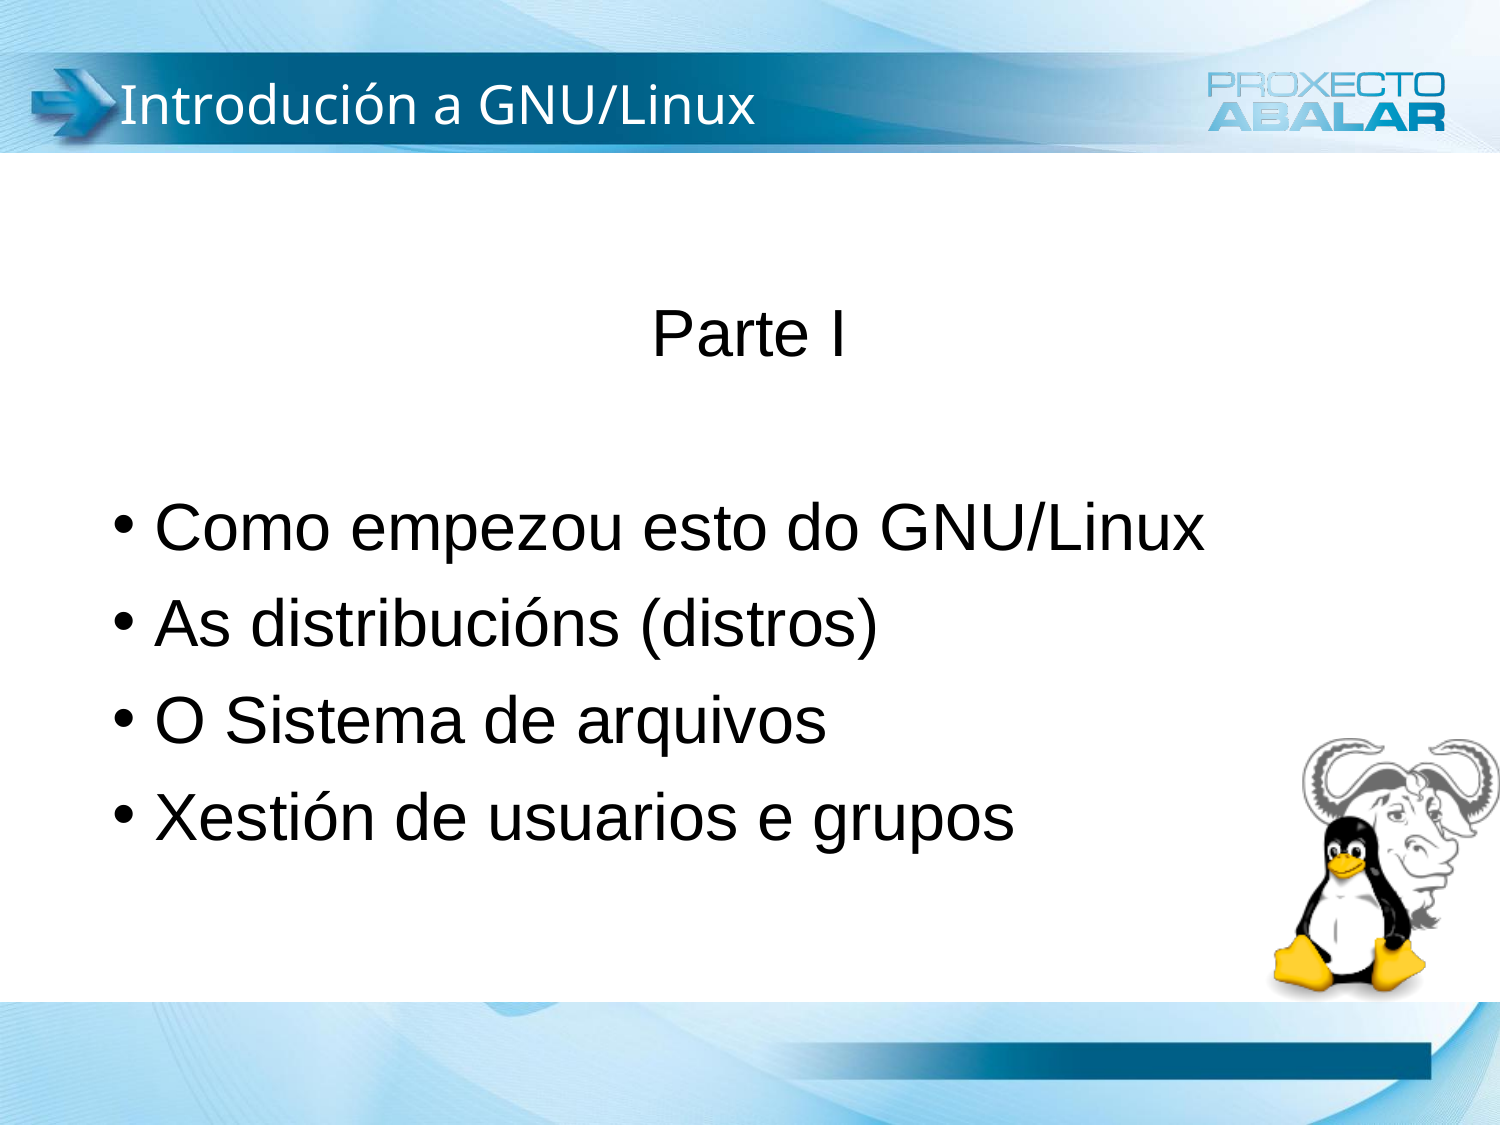

Introdución a GNU/Linux
# Parte I
 Como empezou esto do GNU/Linux
 As distribucións (distros)
 O Sistema de arquivos
 Xestión de usuarios e grupos